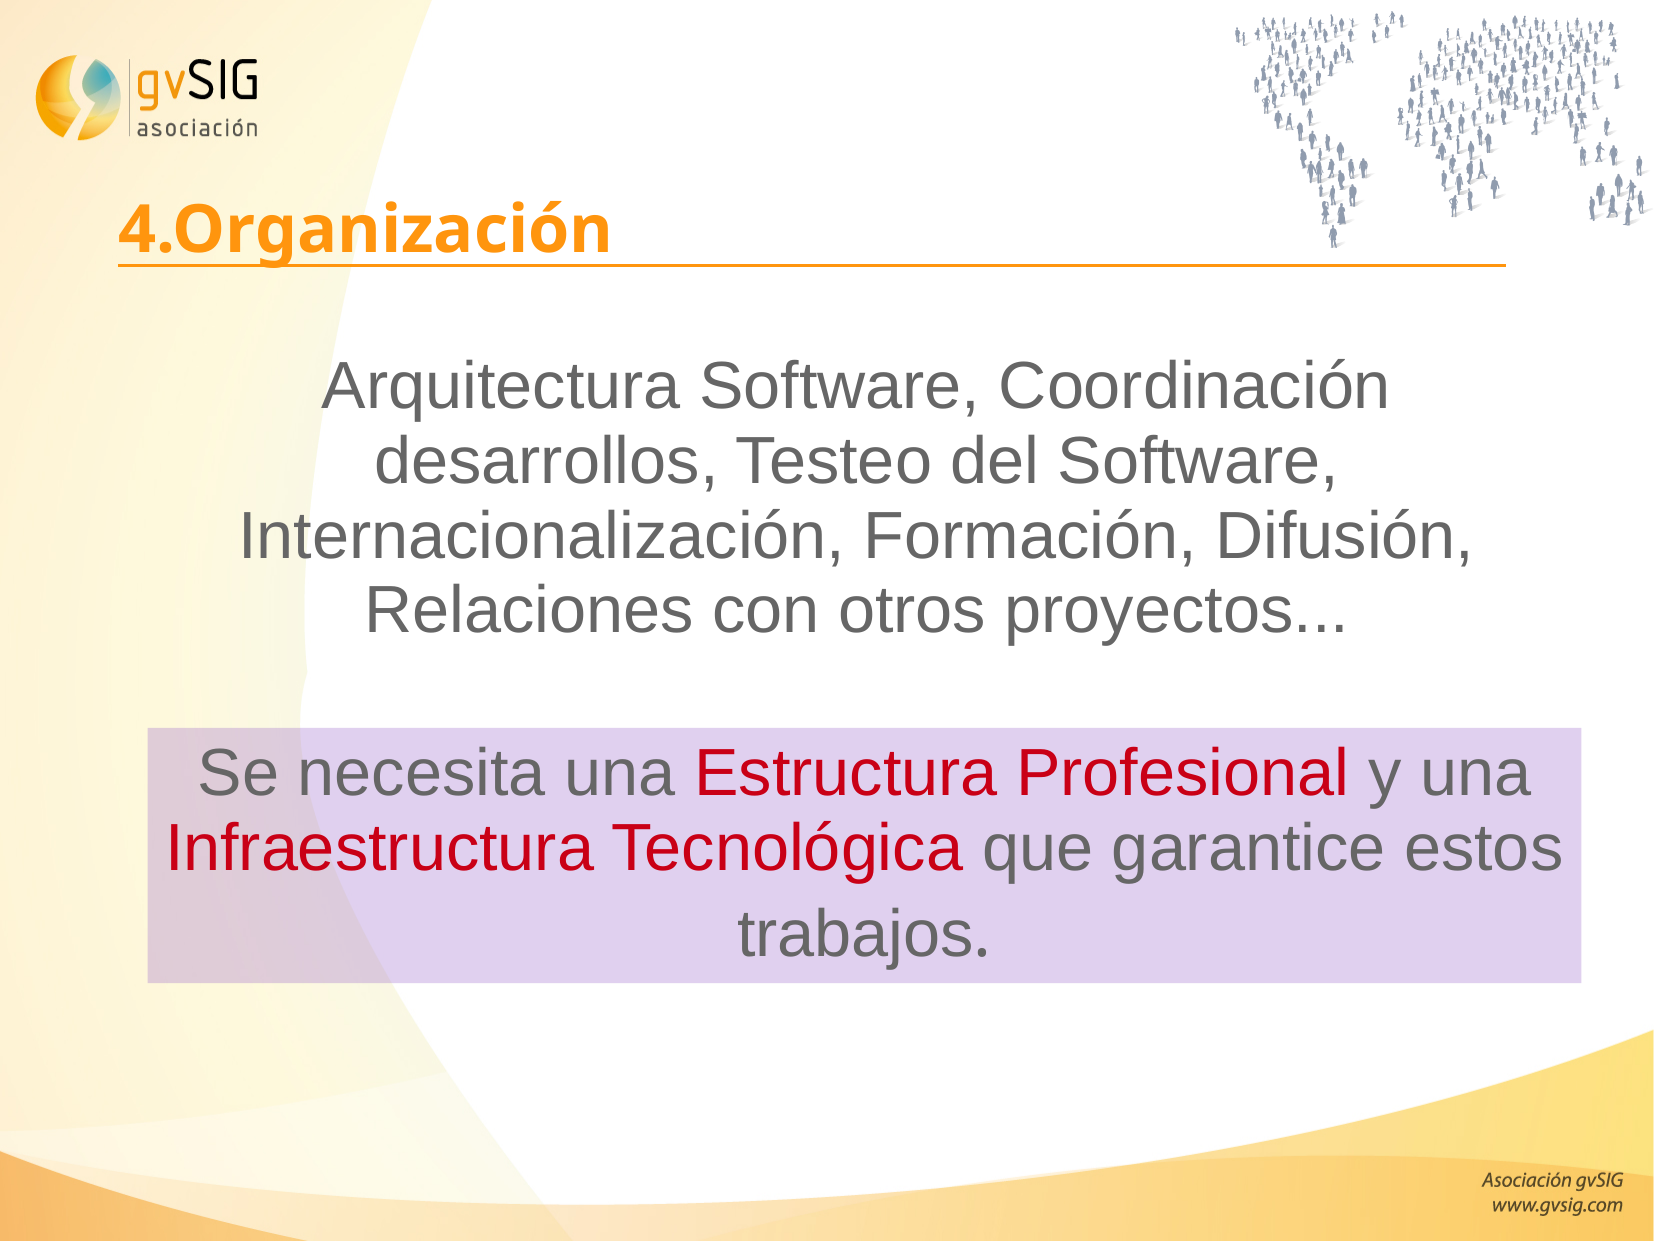

# 4.Organización
Arquitectura Software, Coordinación desarrollos, Testeo del Software, Internacionalización, Formación, Difusión, Relaciones con otros proyectos...
Se necesita una Estructura Profesional y una Infraestructura Tecnológica que garantice estos trabajos.